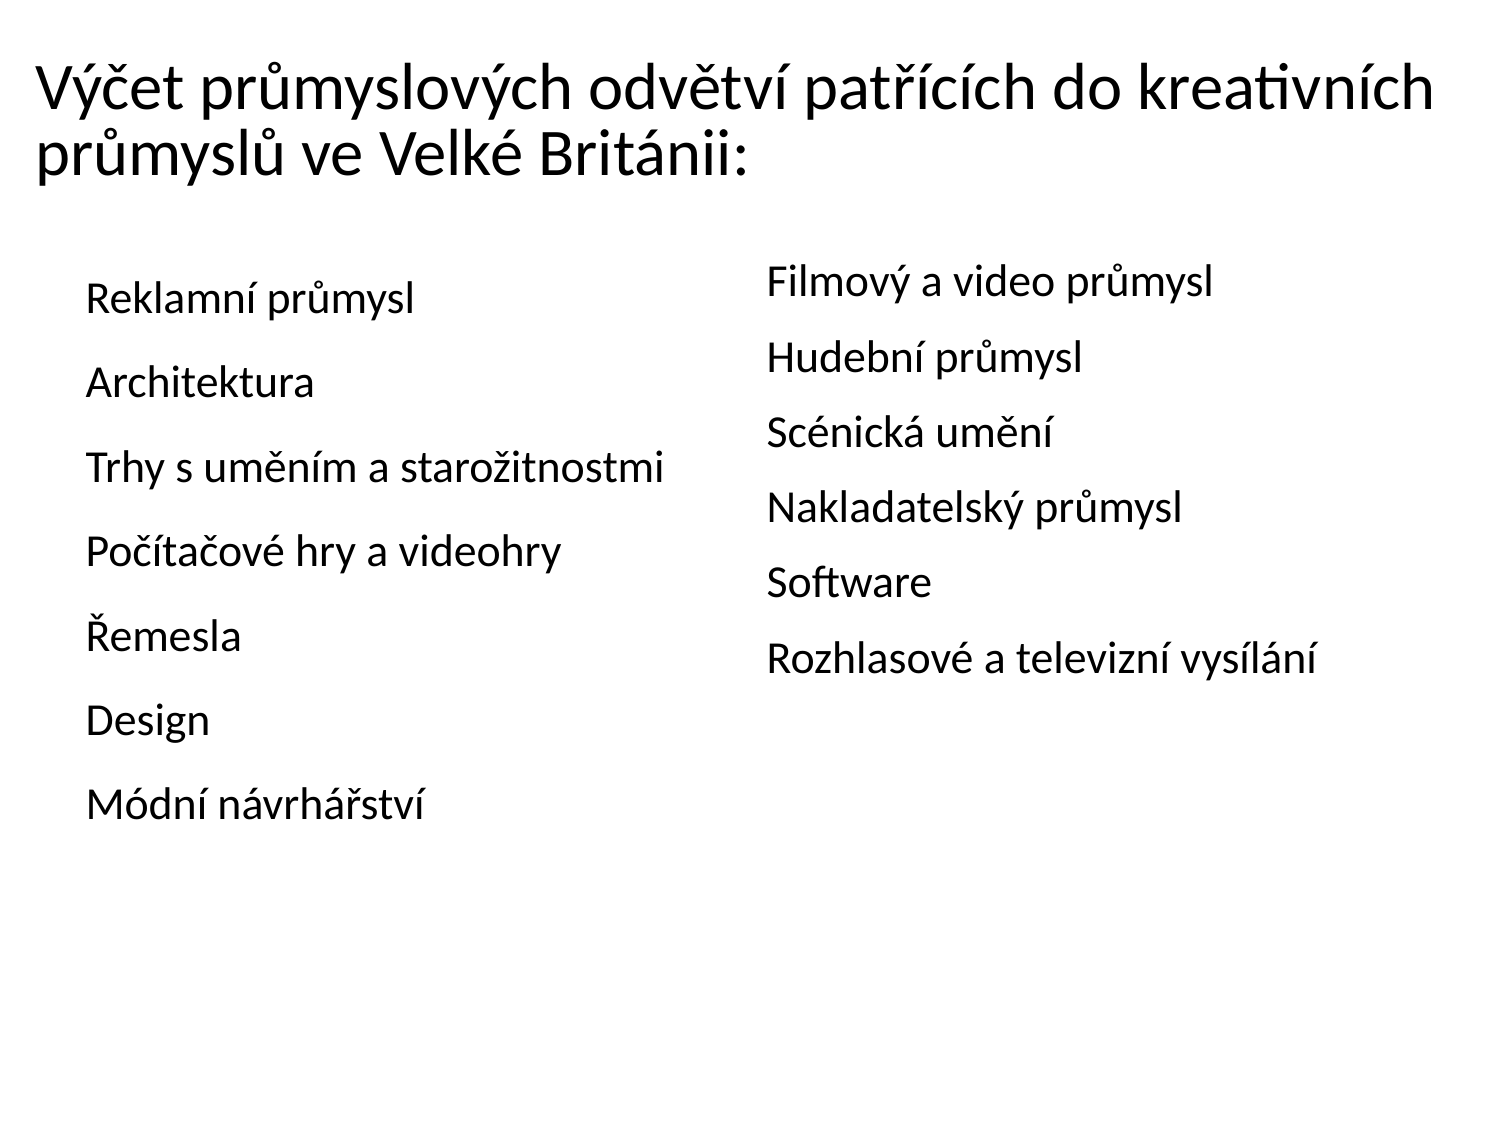

#
Výčet průmyslových odvětví patřících do kreativních průmyslů ve Velké Británii:
Reklamní průmysl
Architektura
Trhy s uměním a starožitnostmi
Počítačové hry a videohry
Řemesla
Design
Módní návrhářství
Filmový a video průmysl
Hudební průmysl
Scénická umění
Nakladatelský průmysl
Software
Rozhlasové a televizní vysílání